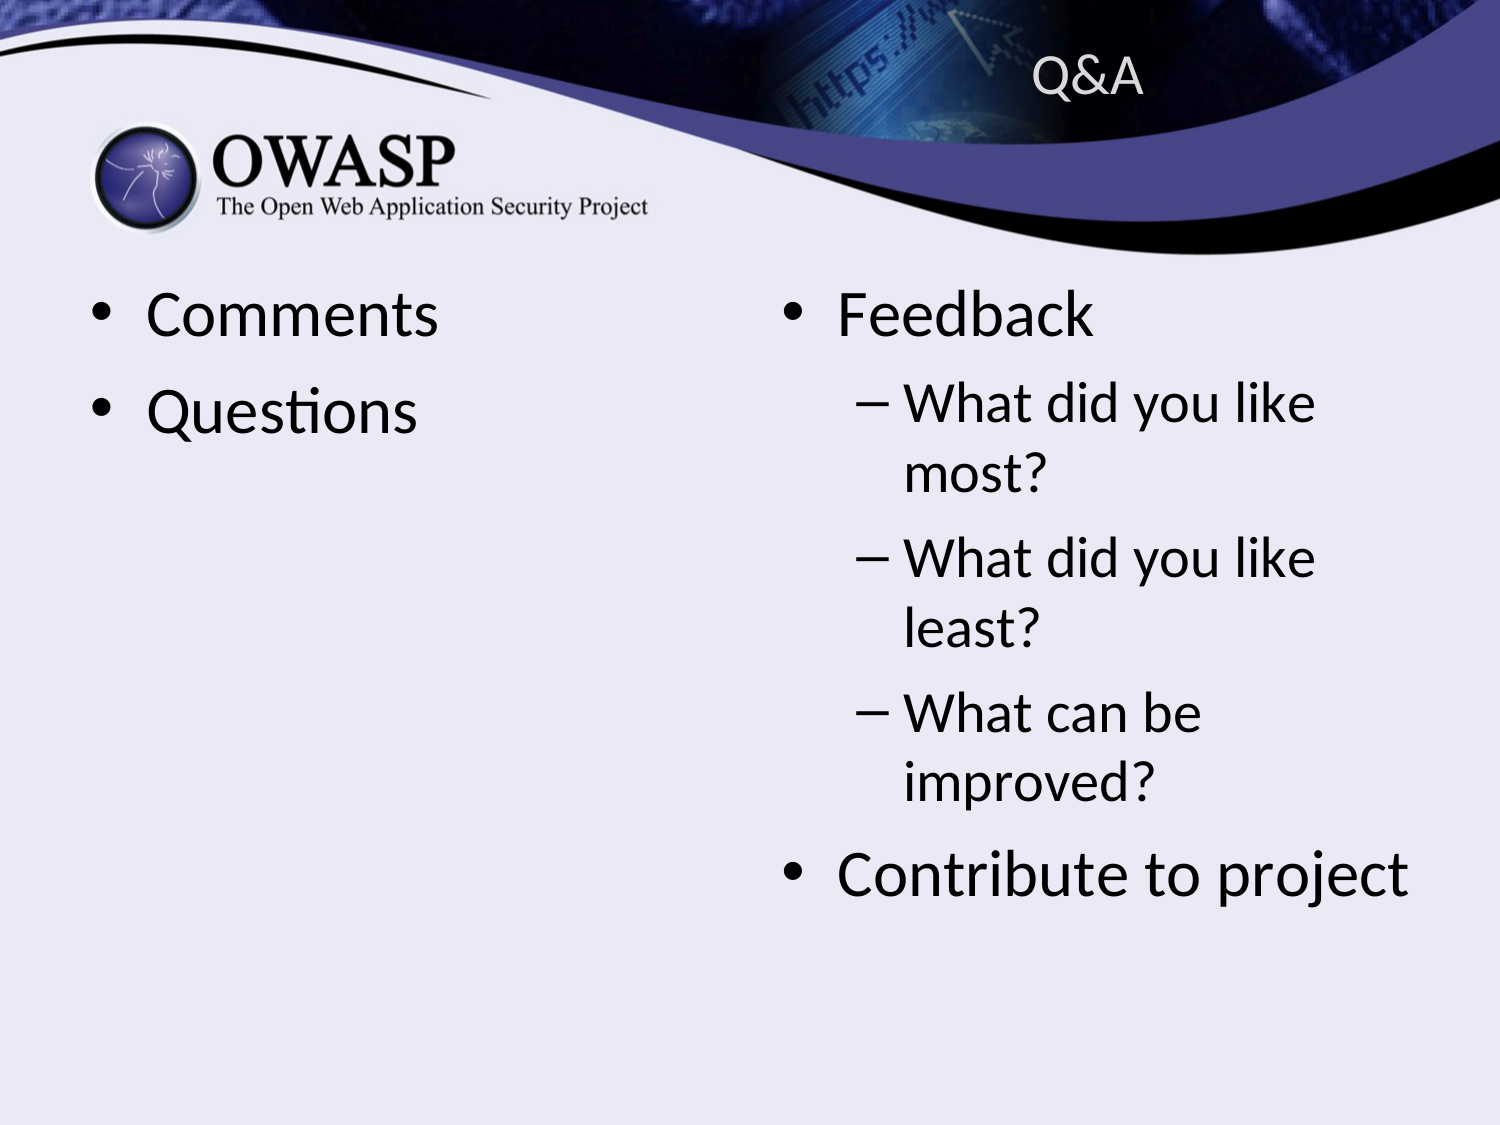

# Q&A
Comments
Questions
Feedback
What did you like most?
What did you like least?
What can be improved?
Contribute to project